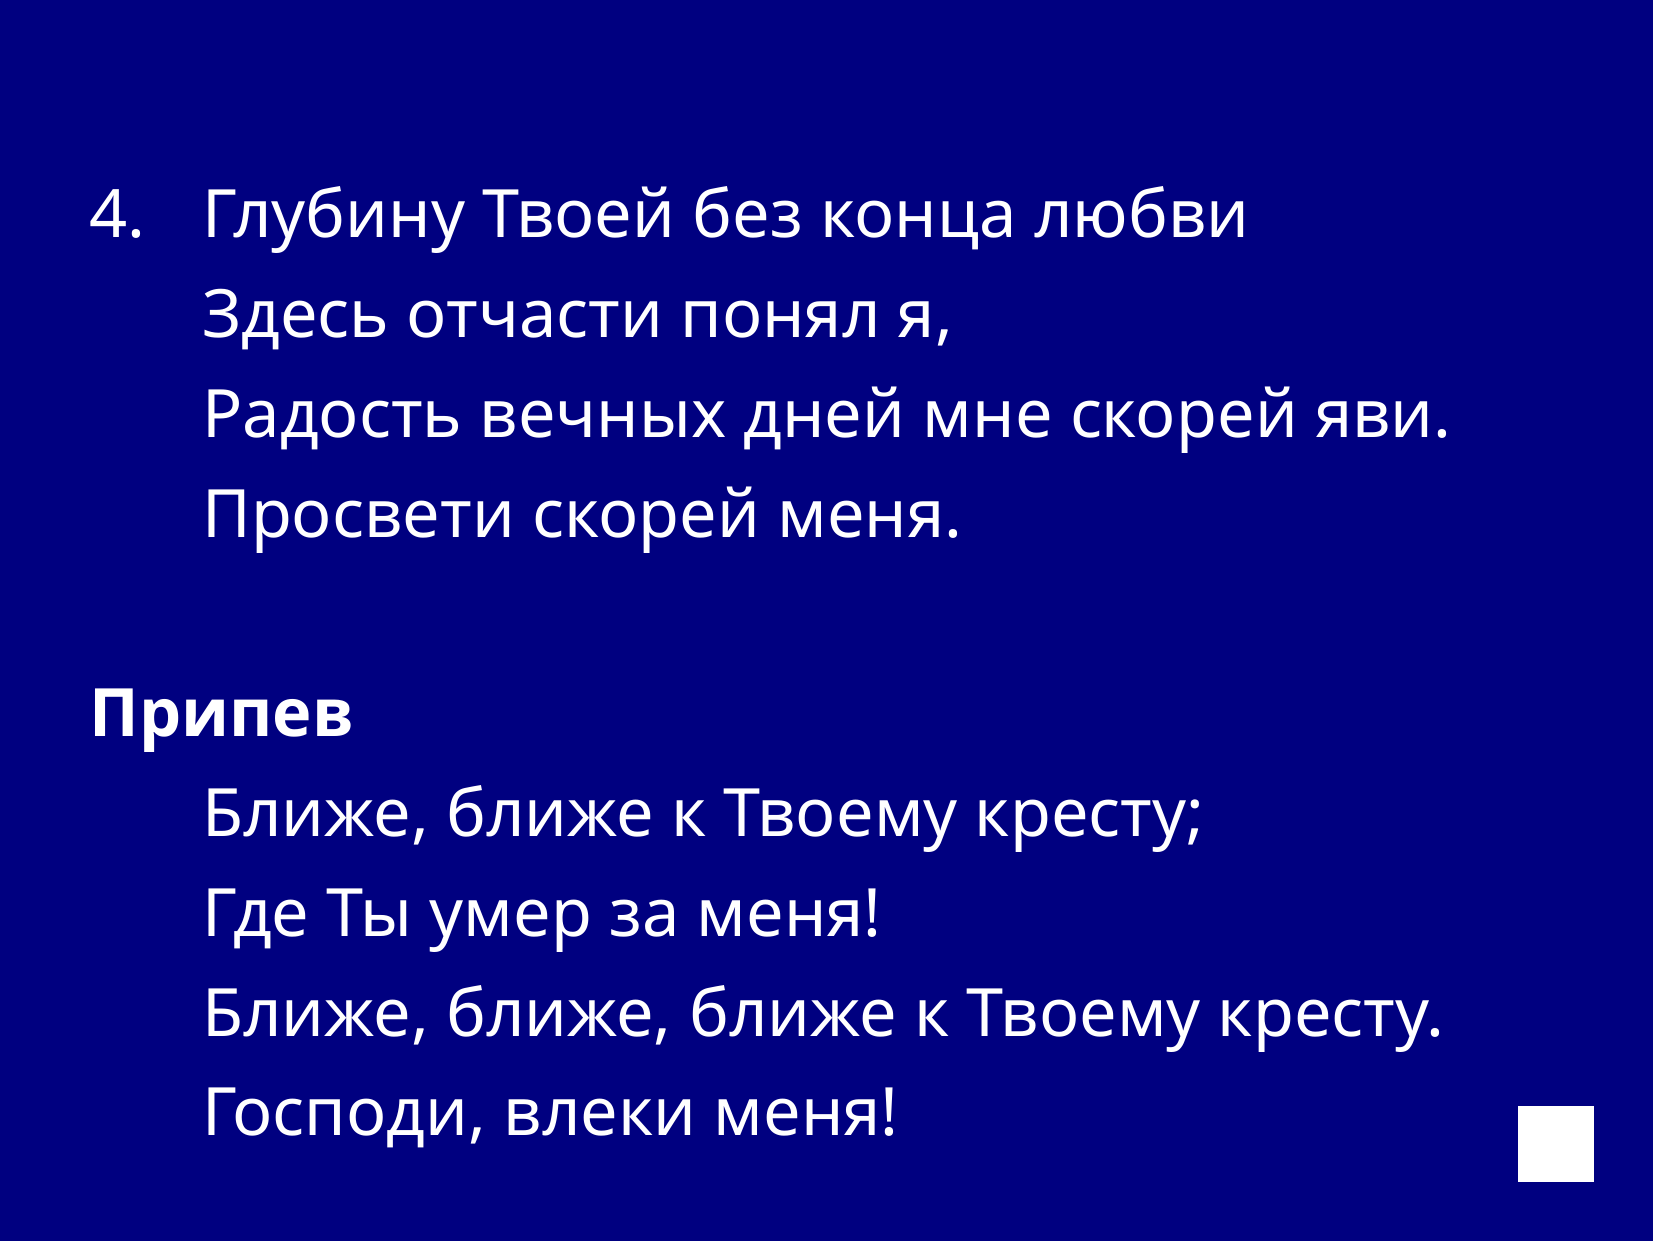

4.	Глубину Твоей без конца любви
	Здесь отчасти понял я,
	Радость вечных дней мне скорей яви.
	Просвети скорей меня.
Припев
	Ближе, ближе к Твоему кресту;
	Где Ты умер за меня!
	Ближе, ближе, ближе к Твоему кресту.
	Господи, влеки меня!